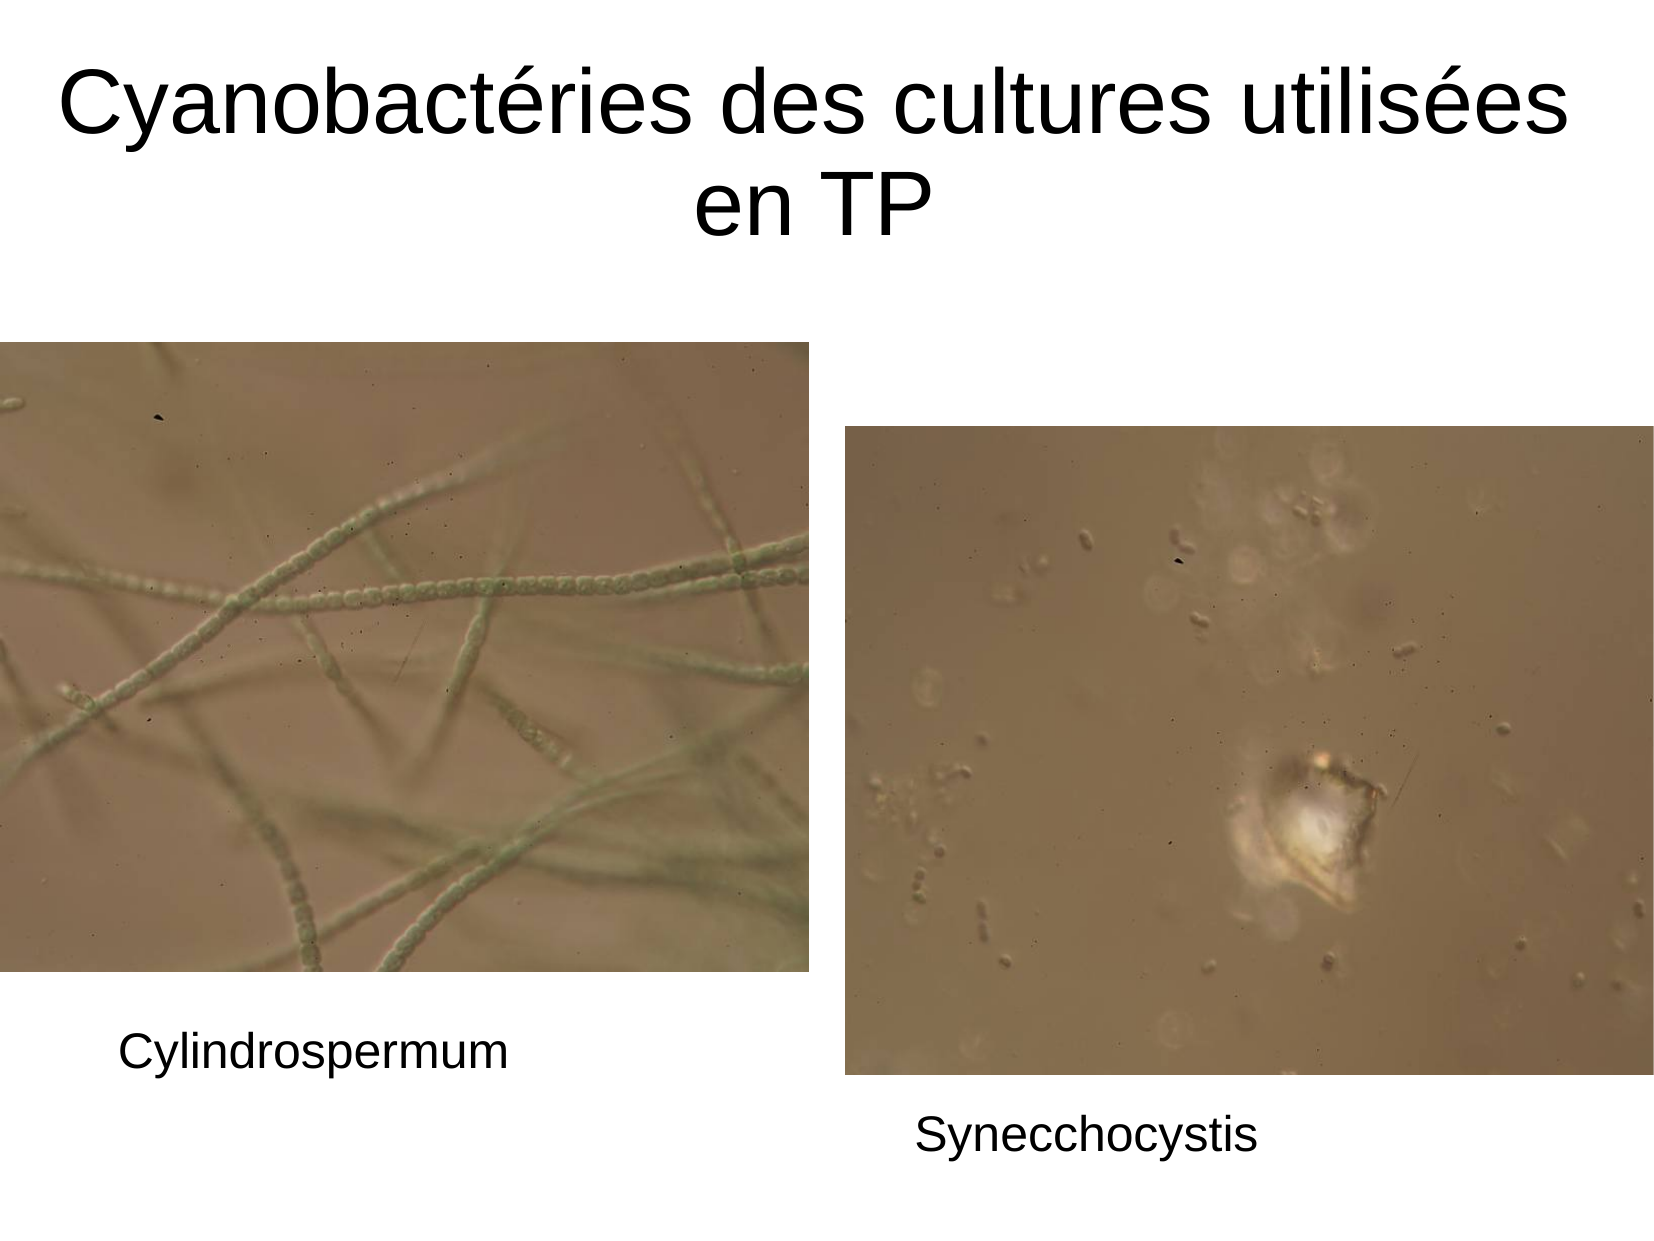

# Cyanobactéries des cultures utilisées en TP
Cylindrospermum
Synecchocystis